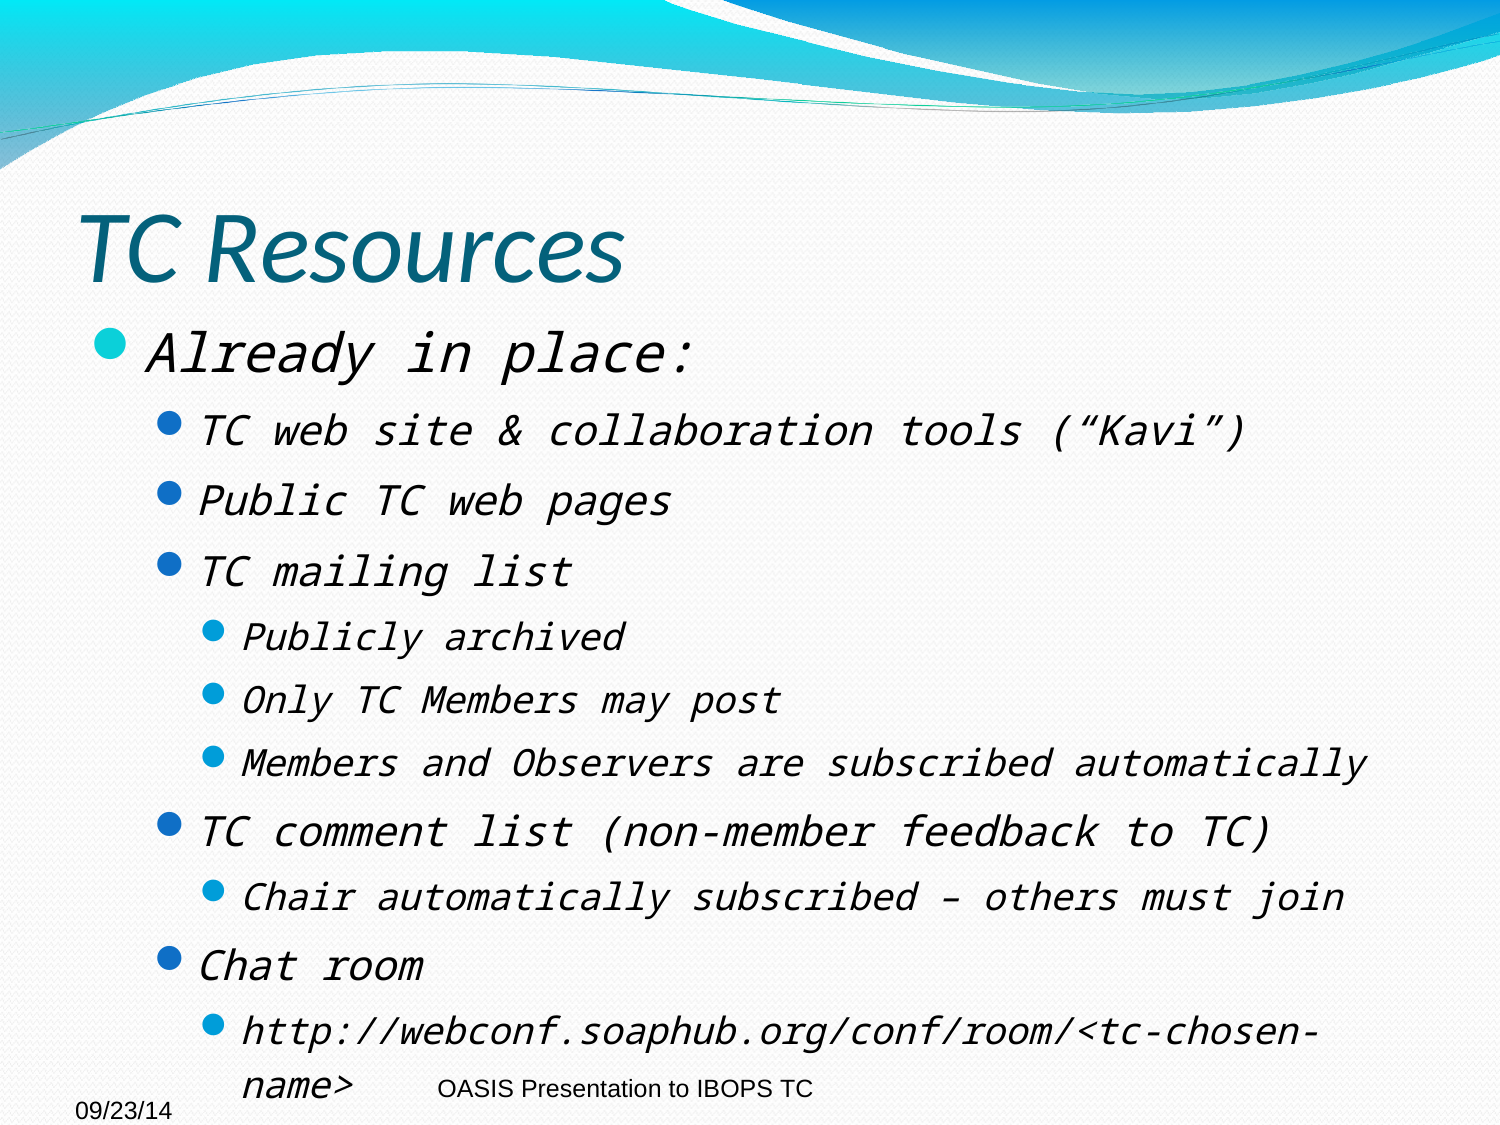

TC Resources
Already in place:
TC web site & collaboration tools (“Kavi”)
Public TC web pages
TC mailing list
Publicly archived
Only TC Members may post
Members and Observers are subscribed automatically
TC comment list (non-member feedback to TC)
Chair automatically subscribed – others must join
Chat room
http://webconf.soaphub.org/conf/room/<tc-chosen-name>
OASIS Presentation to IBOPS TC
09/23/14